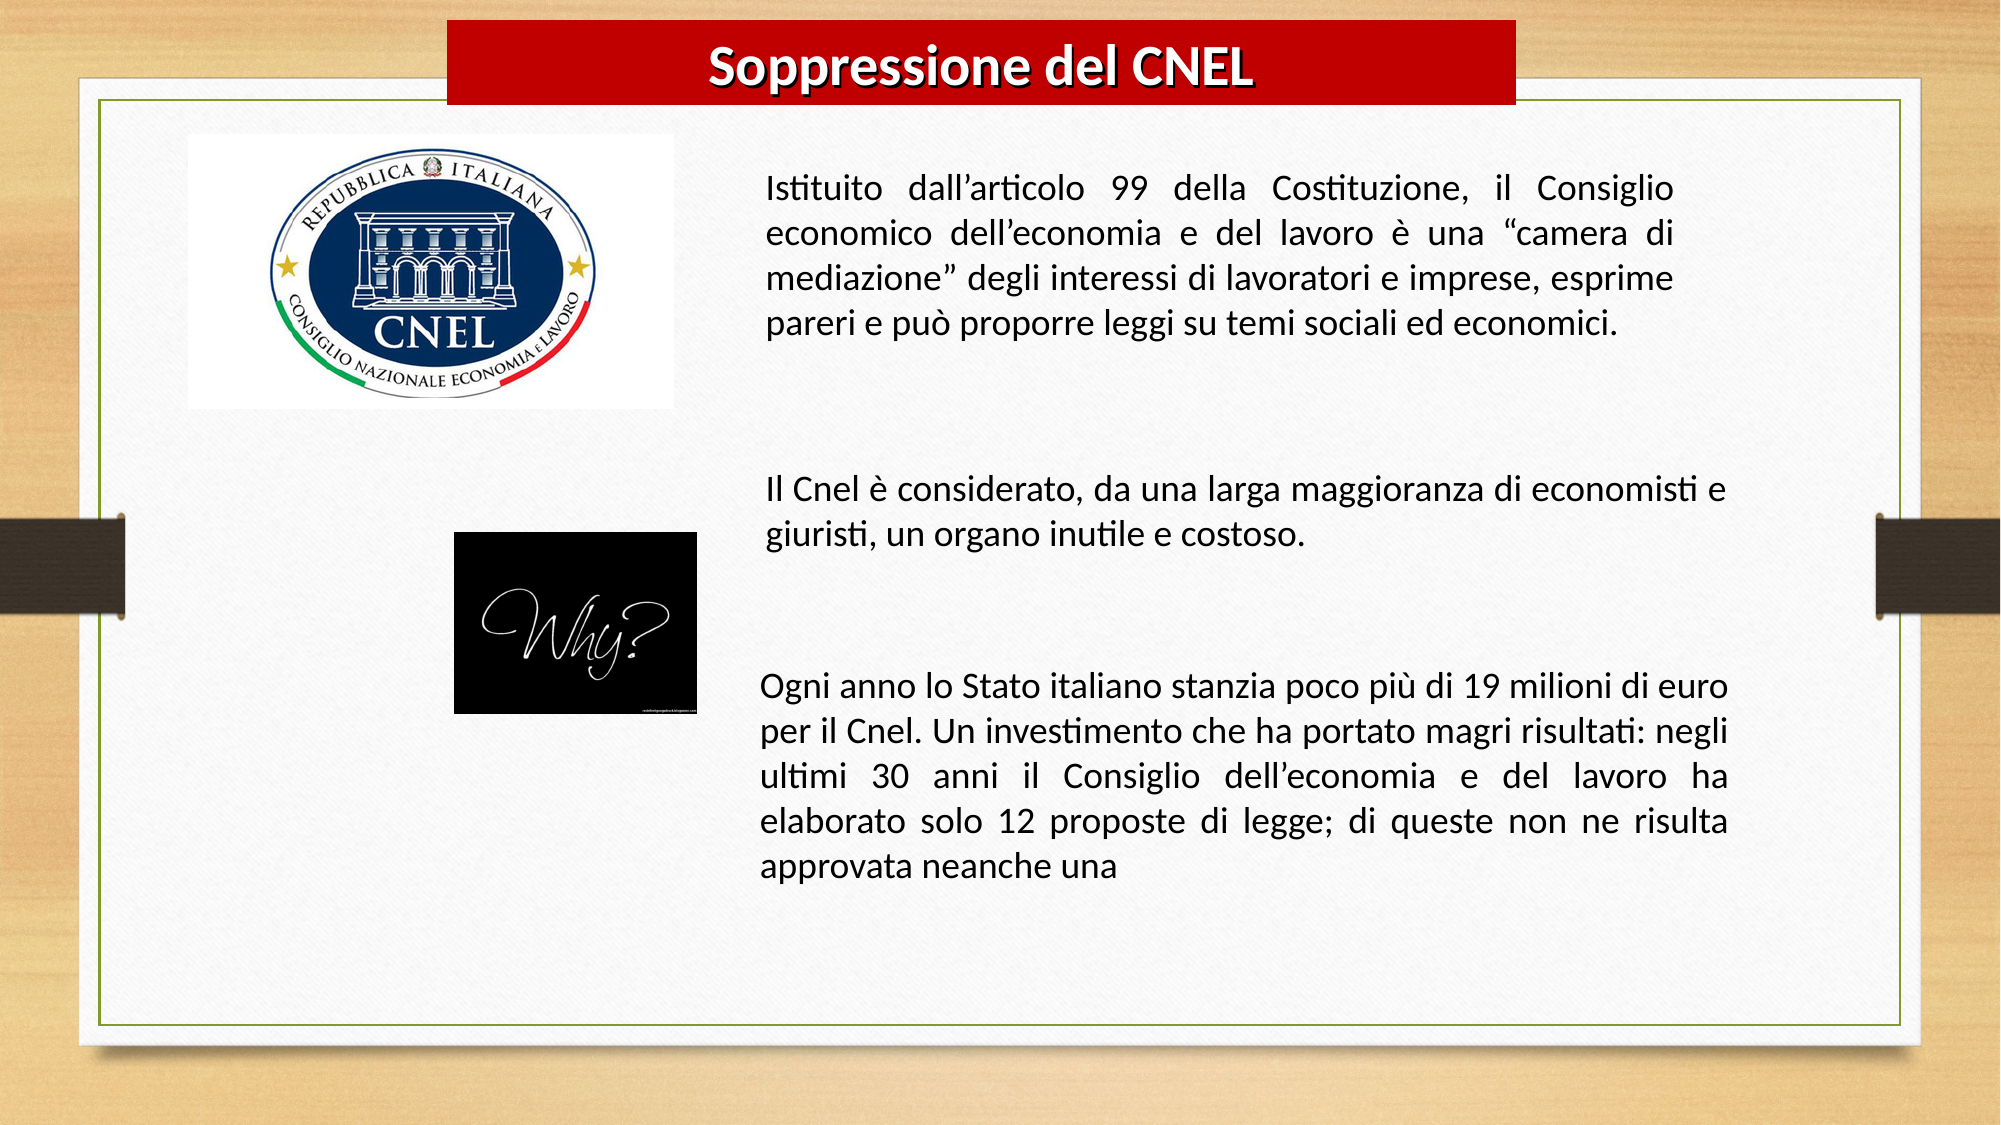

Soppressione del CNEL
Istituito dall’articolo 99 della Costituzione, il Consiglio economico dell’economia e del lavoro è una “camera di mediazione” degli interessi di lavoratori e imprese, esprime pareri e può proporre leggi su temi sociali ed economici.
Il Cnel è considerato, da una larga maggioranza di economisti e giuristi, un organo inutile e costoso.
Ogni anno lo Stato italiano stanzia poco più di 19 milioni di euro per il Cnel. Un investimento che ha portato magri risultati: negli ultimi 30 anni il Consiglio dell’economia e del lavoro ha elaborato solo 12 proposte di legge; di queste non ne risulta approvata neanche una